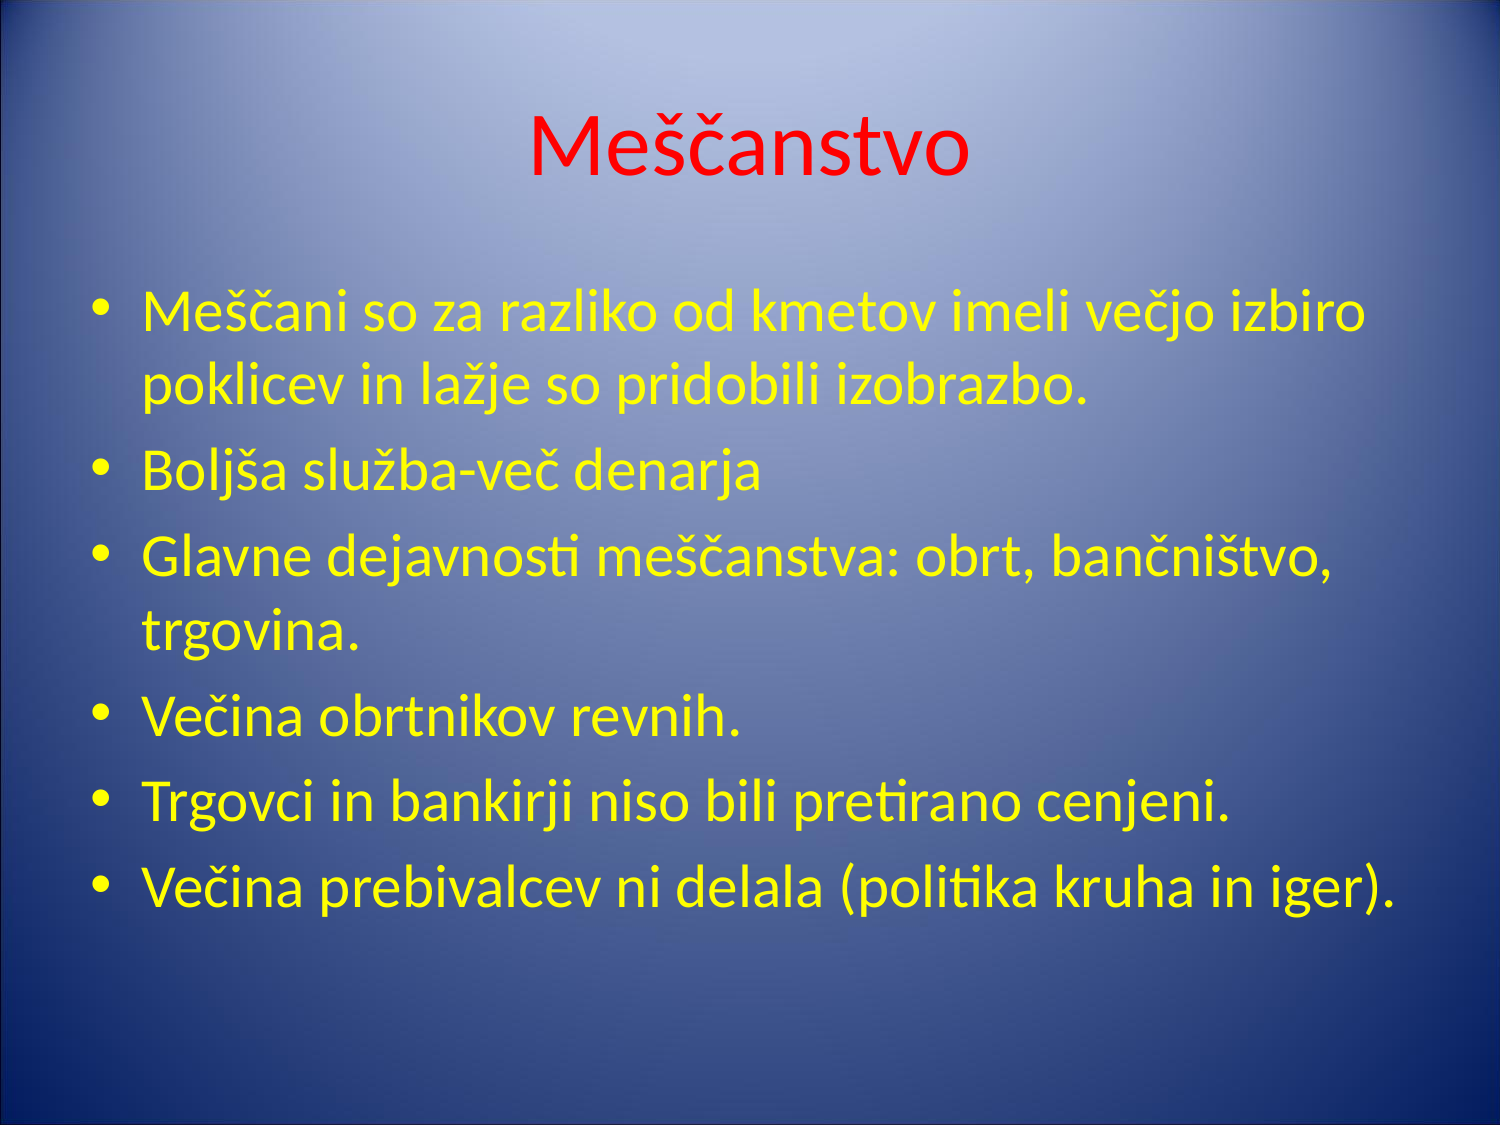

# Meščanstvo
Meščani so za razliko od kmetov imeli večjo izbiro poklicev in lažje so pridobili izobrazbo.
Boljša služba-več denarja
Glavne dejavnosti meščanstva: obrt, bančništvo, trgovina.
Večina obrtnikov revnih.
Trgovci in bankirji niso bili pretirano cenjeni.
Večina prebivalcev ni delala (politika kruha in iger).